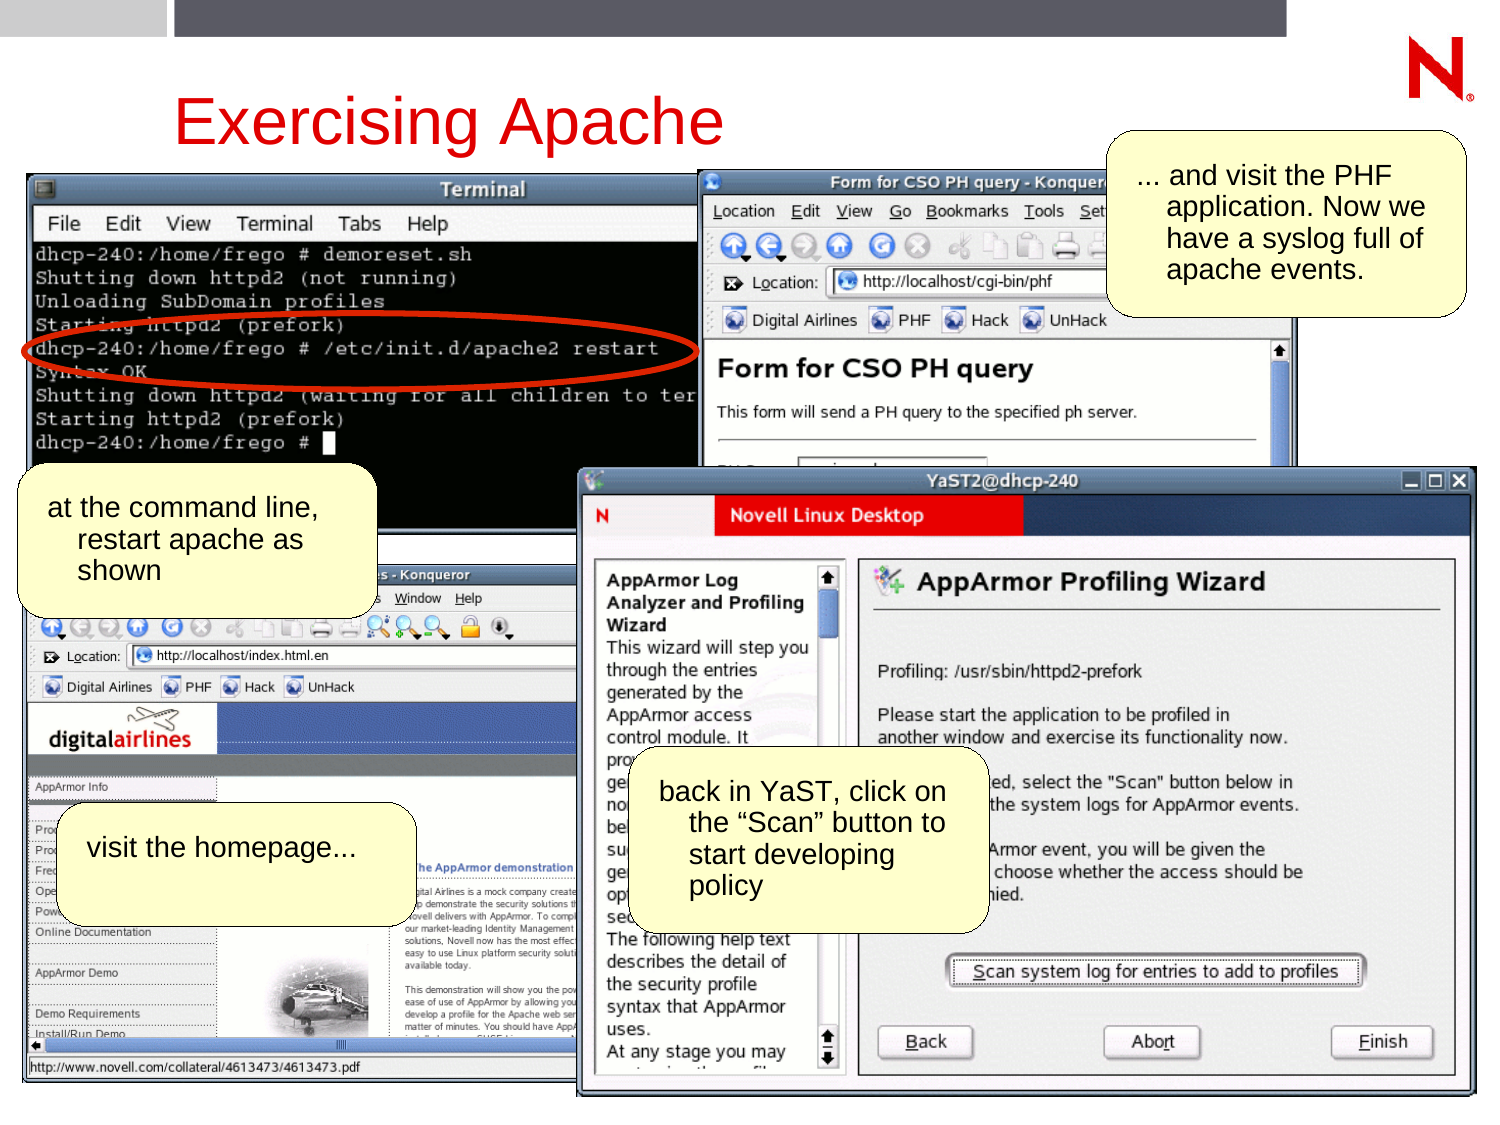

# Exercising Apache
... and visit the PHF application. Now we have a syslog full of apache events.
at the command line, restart apache as shown
back in YaST, click on the “Scan” button to start developing policy
visit the homepage...